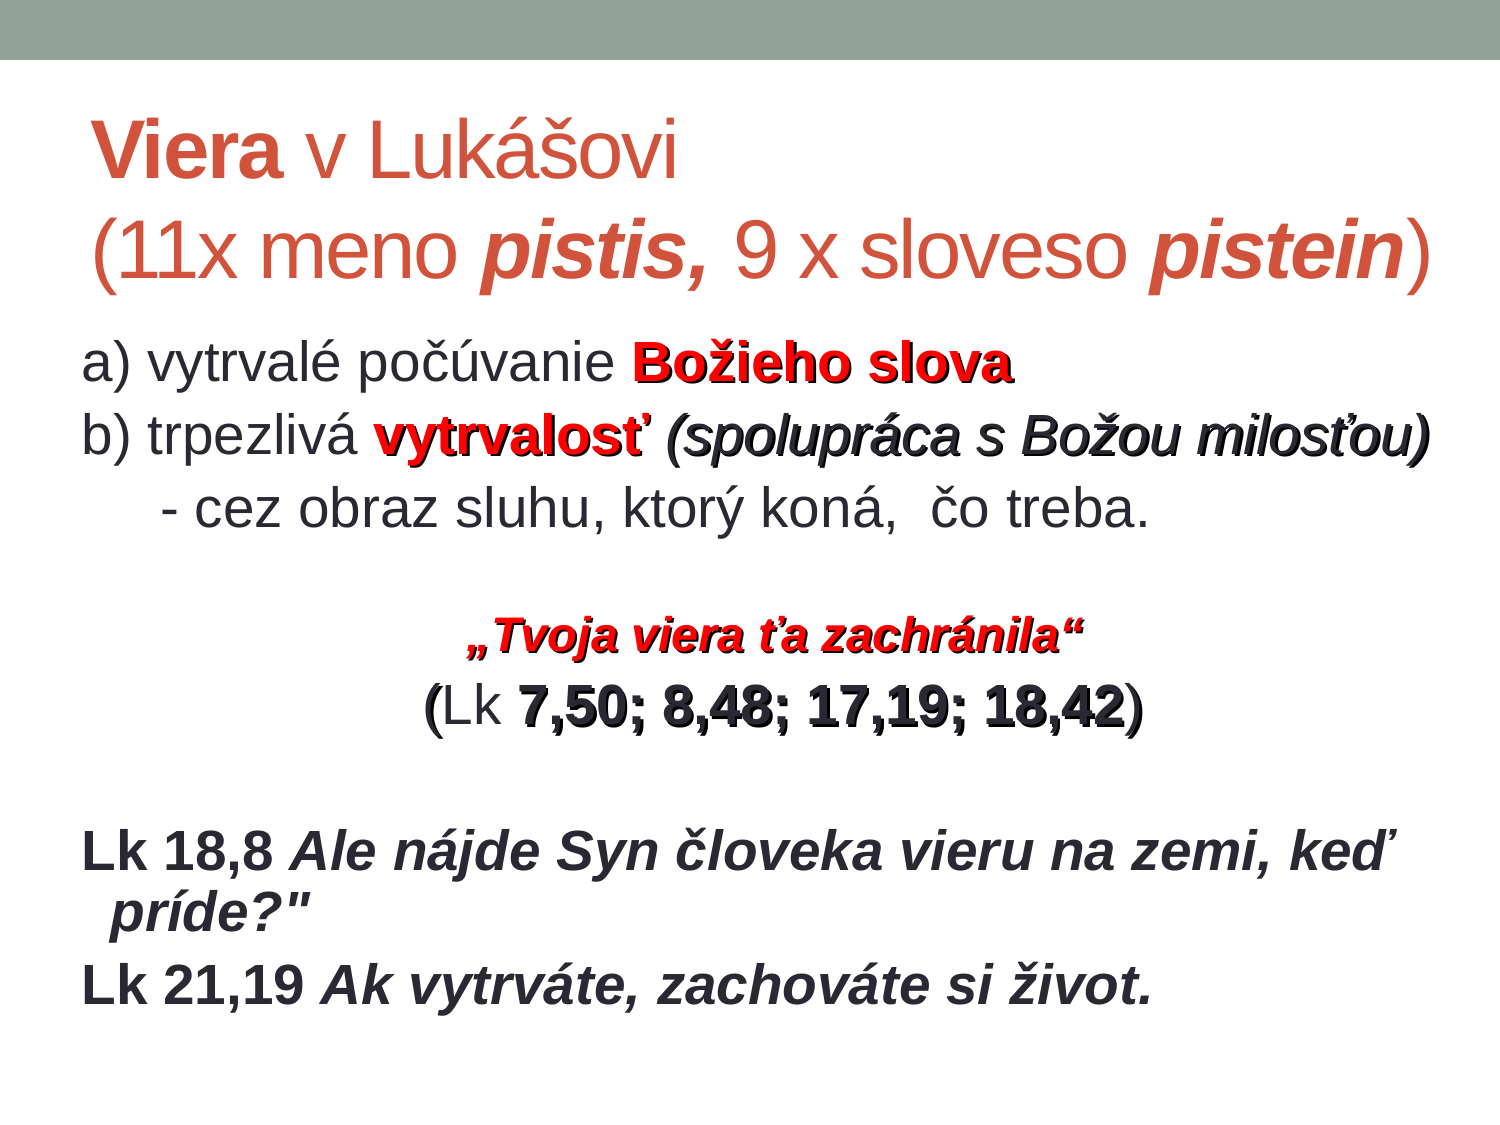

# Viera v Lukášovi (11x meno pistis, 9 x sloveso pistein)
a) vytrvalé počúvanie Božieho slova
b) trpezlivá vytrvalosť (spolupráca s Božou milosťou)
 - cez obraz sluhu, ktorý koná, čo treba.
„Tvoja viera ťa zachránila“
(Lk 7,50; 8,48; 17,19; 18,42)
Lk 18,8 Ale nájde Syn človeka vieru na zemi, keď príde?"
Lk 21,19 Ak vytrváte, zachováte si život.